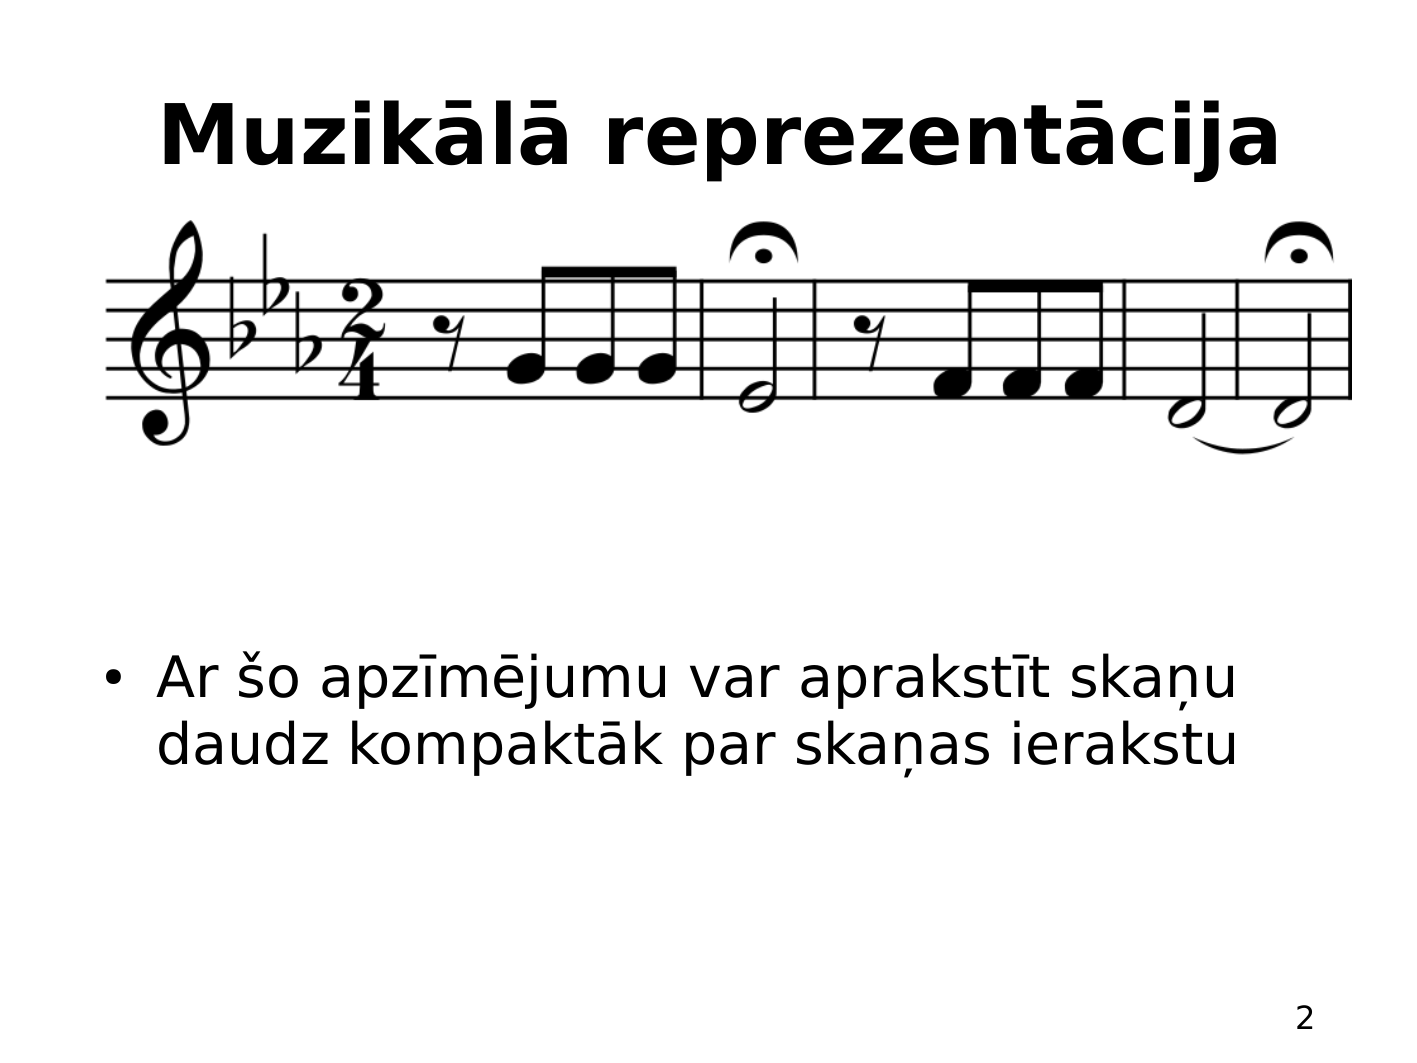

# Muzikālā reprezentācija
Ar šo apzīmējumu var aprakstīt skaņu daudz kompaktāk par skaņas ierakstu